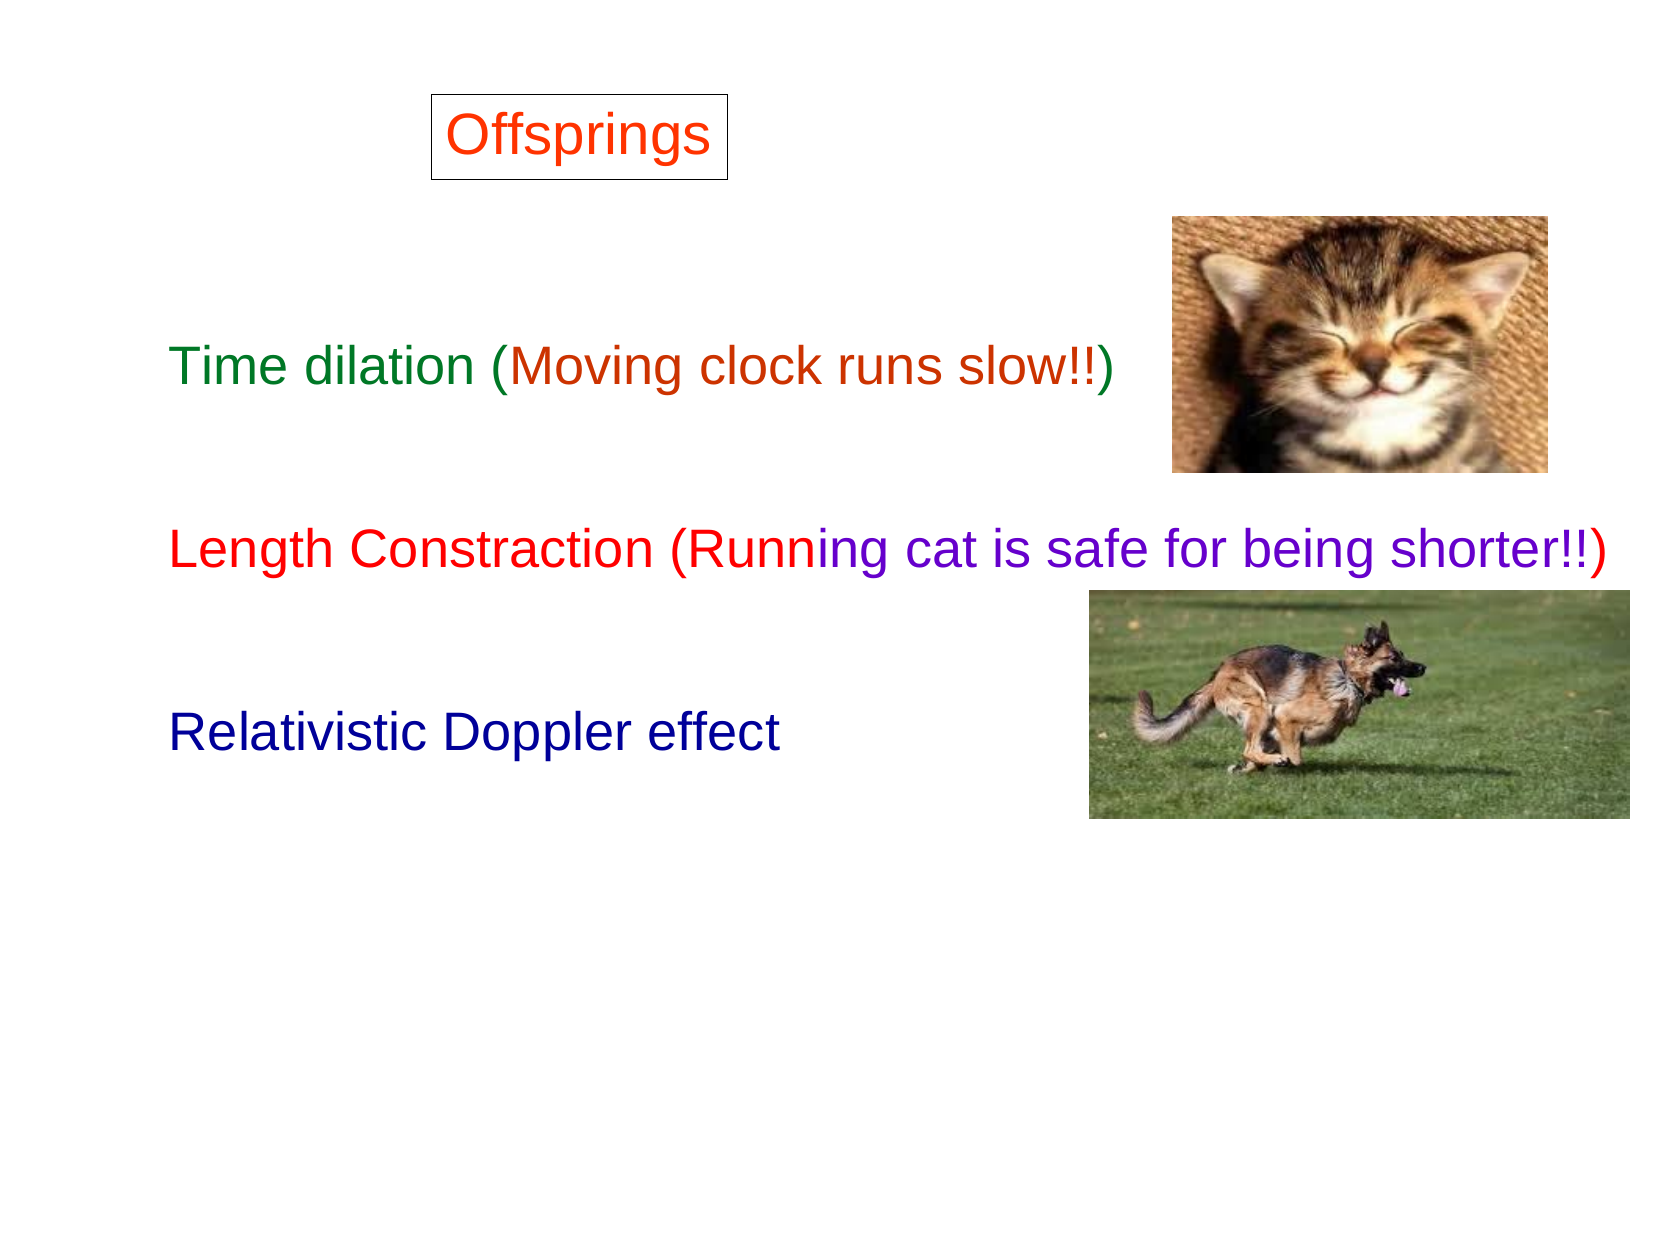

Offsprings
Time dilation (Moving clock runs slow!!)
Length Constraction (Running cat is safe for being shorter!!)
Relativistic Doppler effect